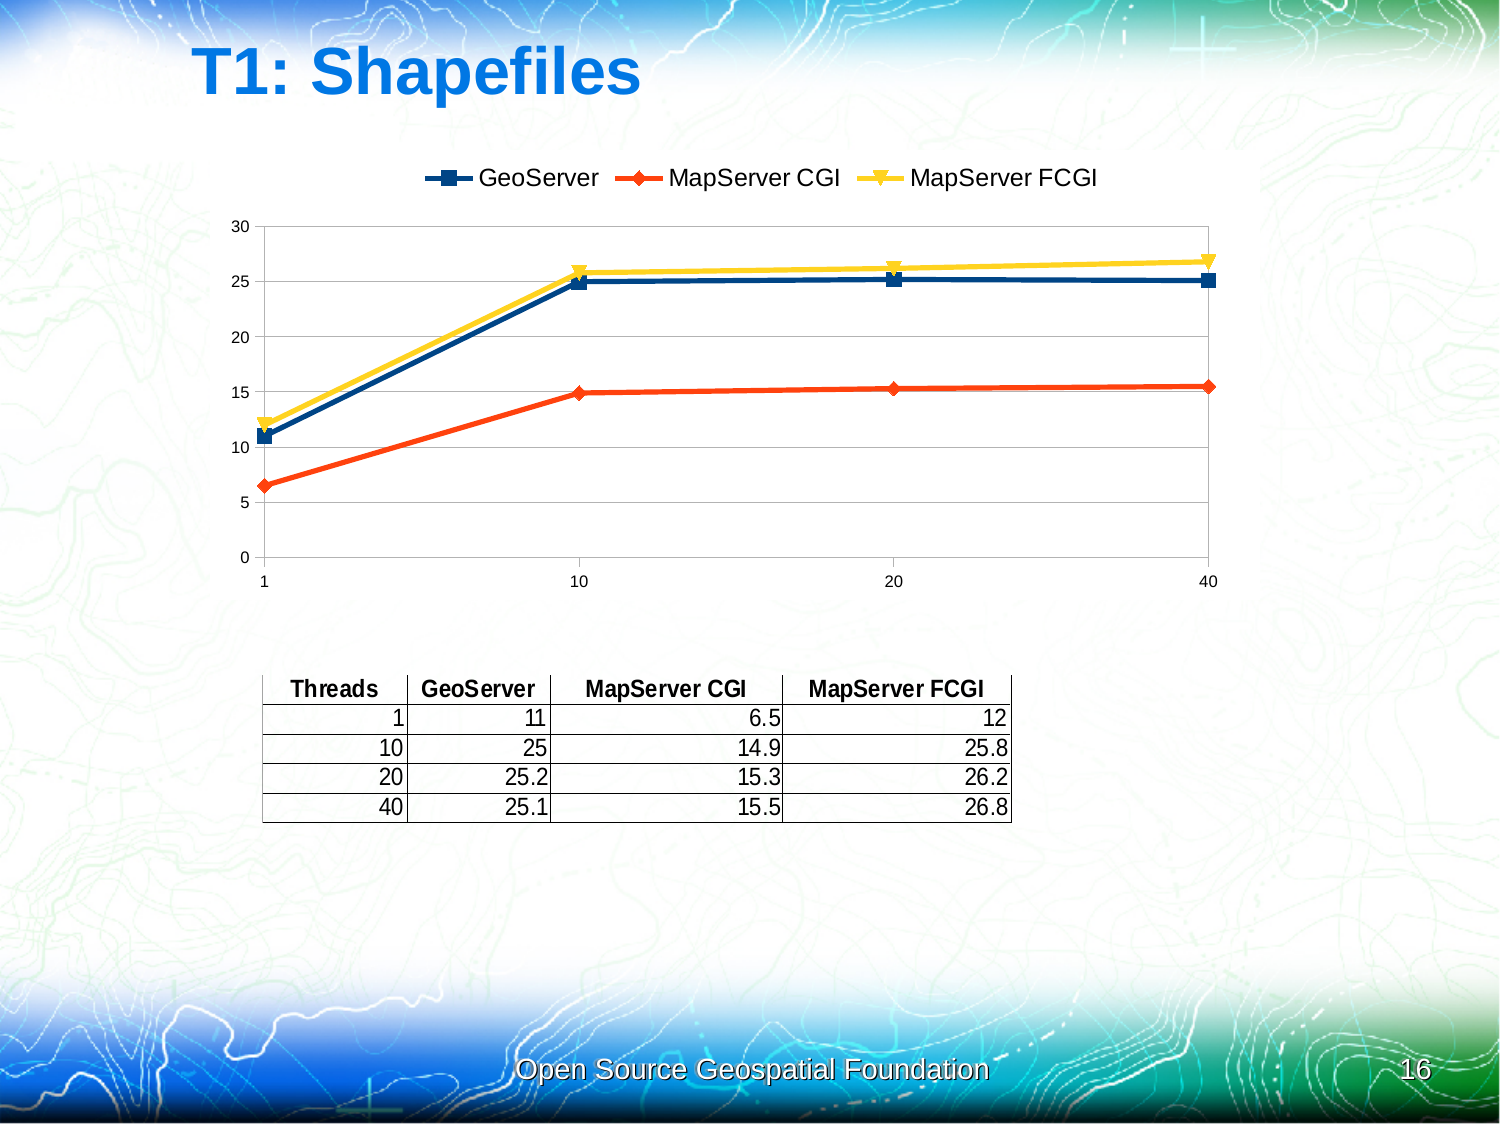

# T1: Shapefiles
### Chart
| Category | GeoServer | MapServer CGI | MapServer FCGI |
|---|---|---|---|
| 1 | 11.0 | 6.5 | 12.0 |
| 10 | 25.0 | 14.9 | 25.8 |
| 20 | 25.2 | 15.3 | 26.2 |
| 40 | 25.1 | 15.5 | 26.8 |Open Source Geospatial Foundation
16